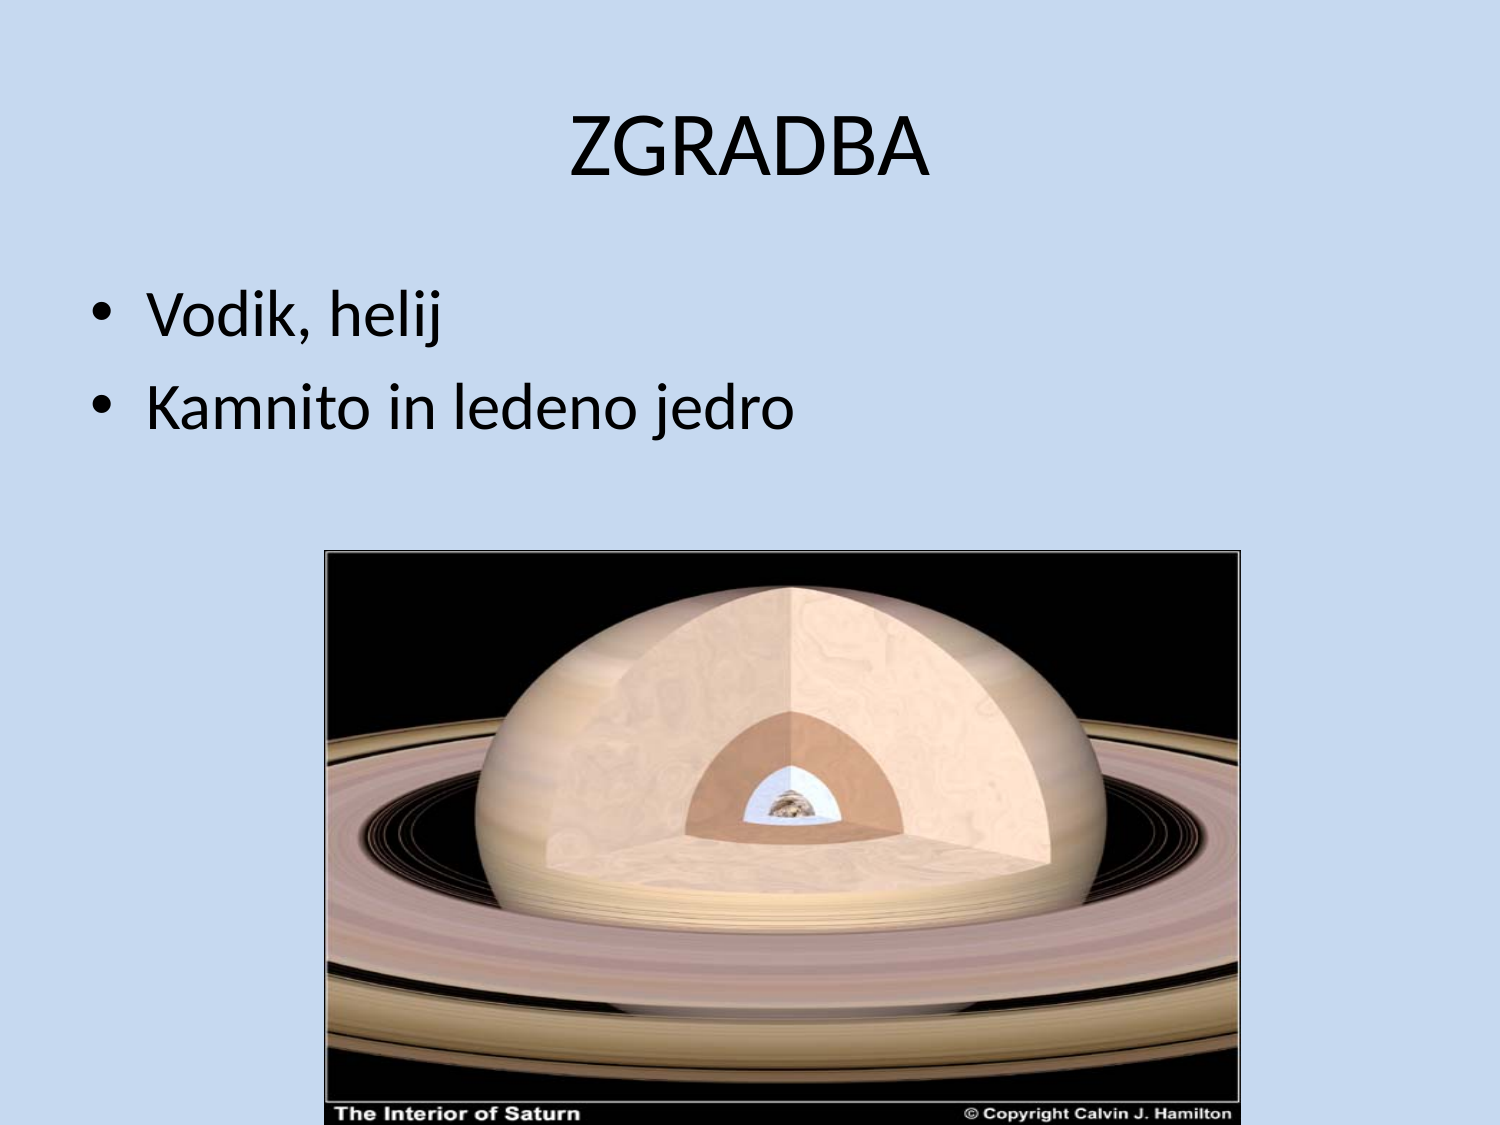

# ZGRADBA
Vodik, helij
Kamnito in ledeno jedro